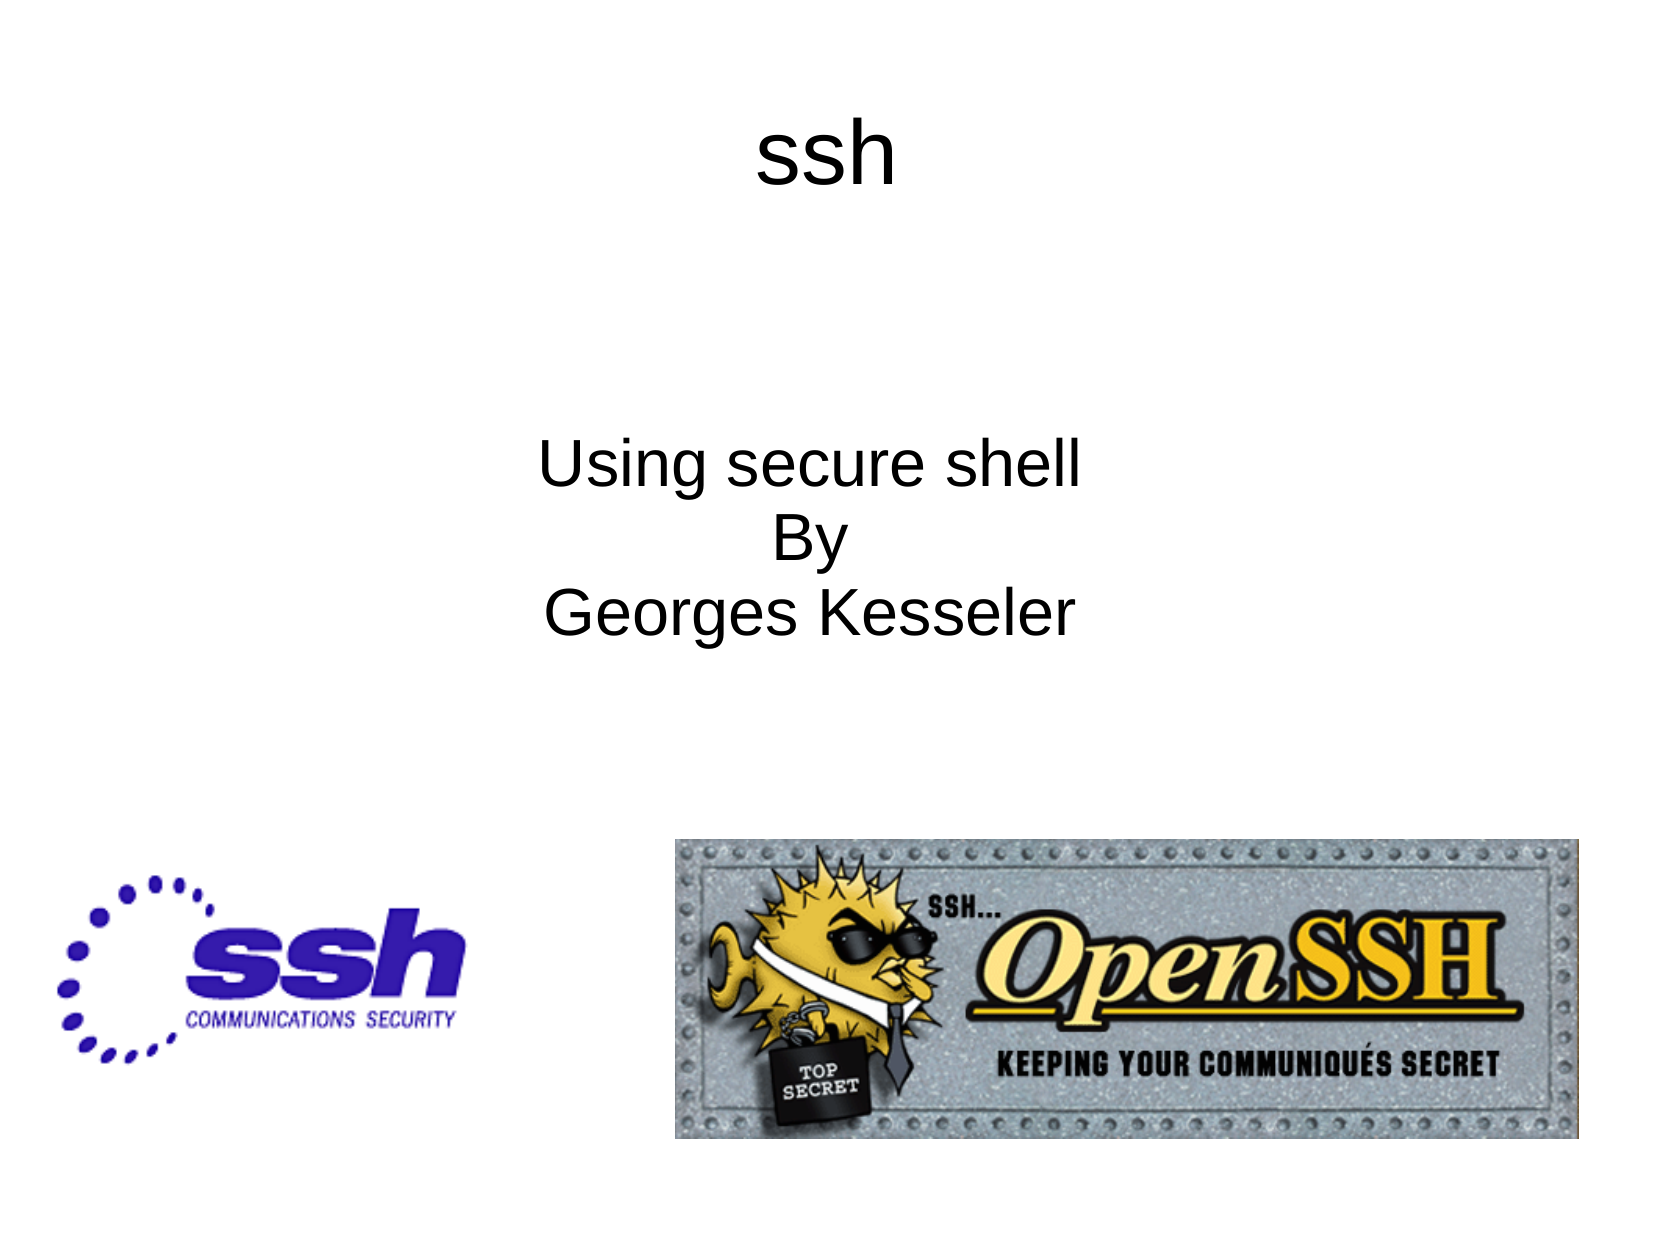

# ssh
Using secure shell
By
Georges Kesseler